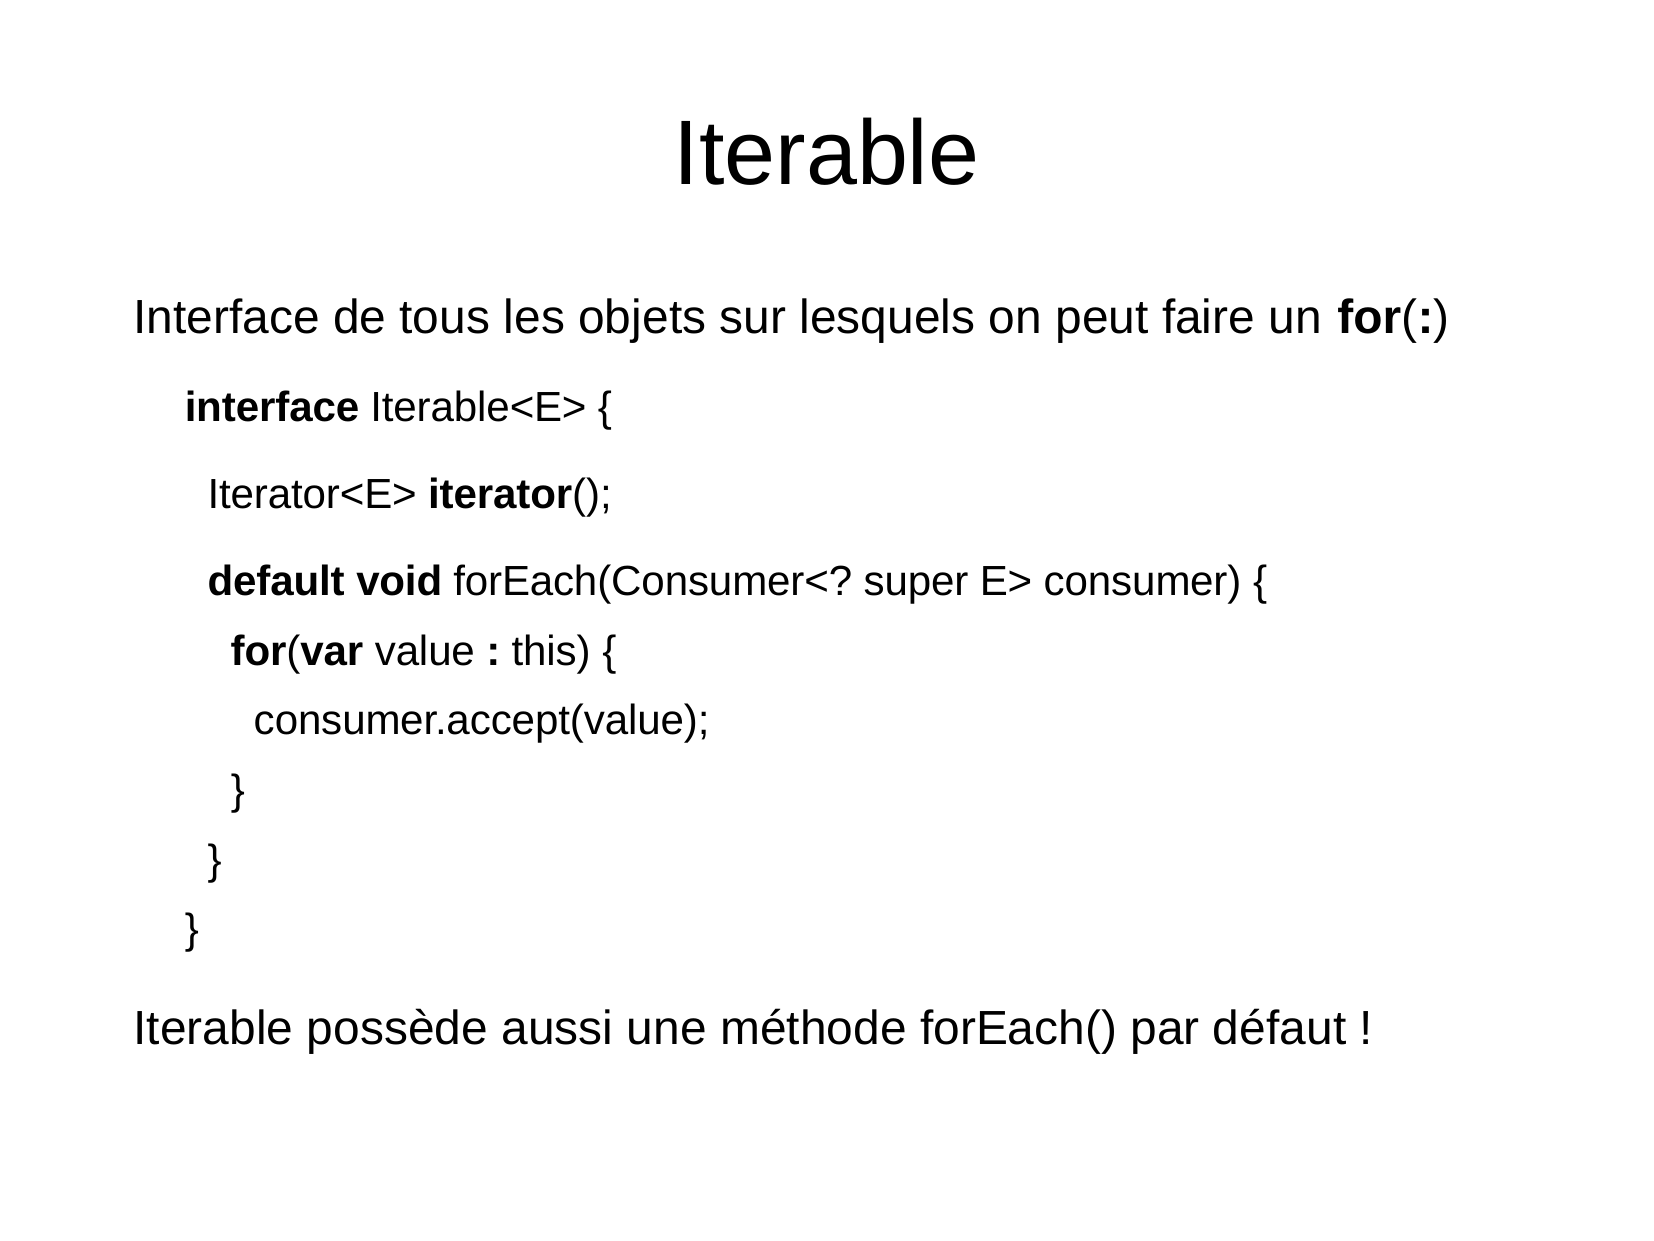

# Iterable
Interface de tous les objets sur lesquels on peut faire un for(:)
interface Iterable<E> {
 Iterator<E> iterator();
 default void forEach(Consumer<? super E> consumer) {
 for(var value : this) {
 consumer.accept(value);
 }
 }
}
Iterable possède aussi une méthode forEach() par défaut !